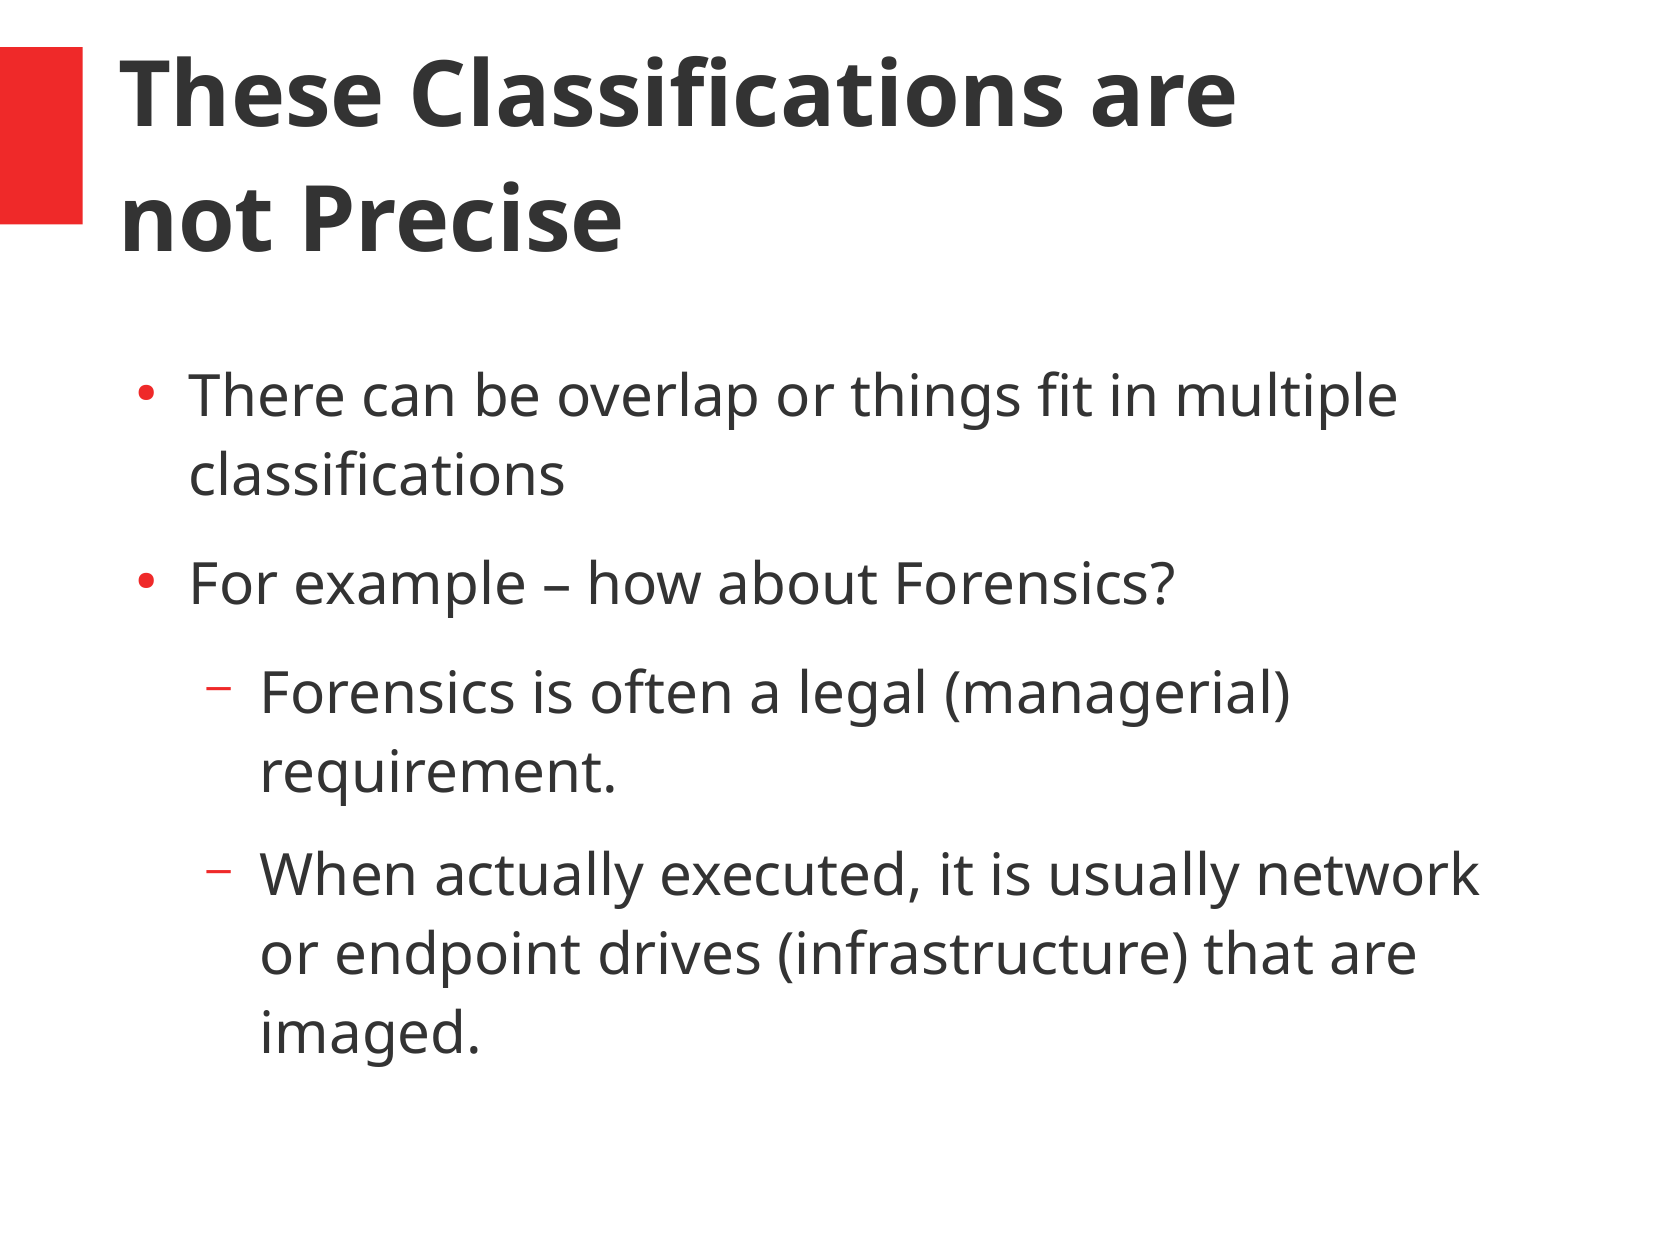

# These Classifications are not Precise
There can be overlap or things fit in multiple classifications
For example – how about Forensics?
Forensics is often a legal (managerial) requirement.
When actually executed, it is usually network or endpoint drives (infrastructure) that are imaged.